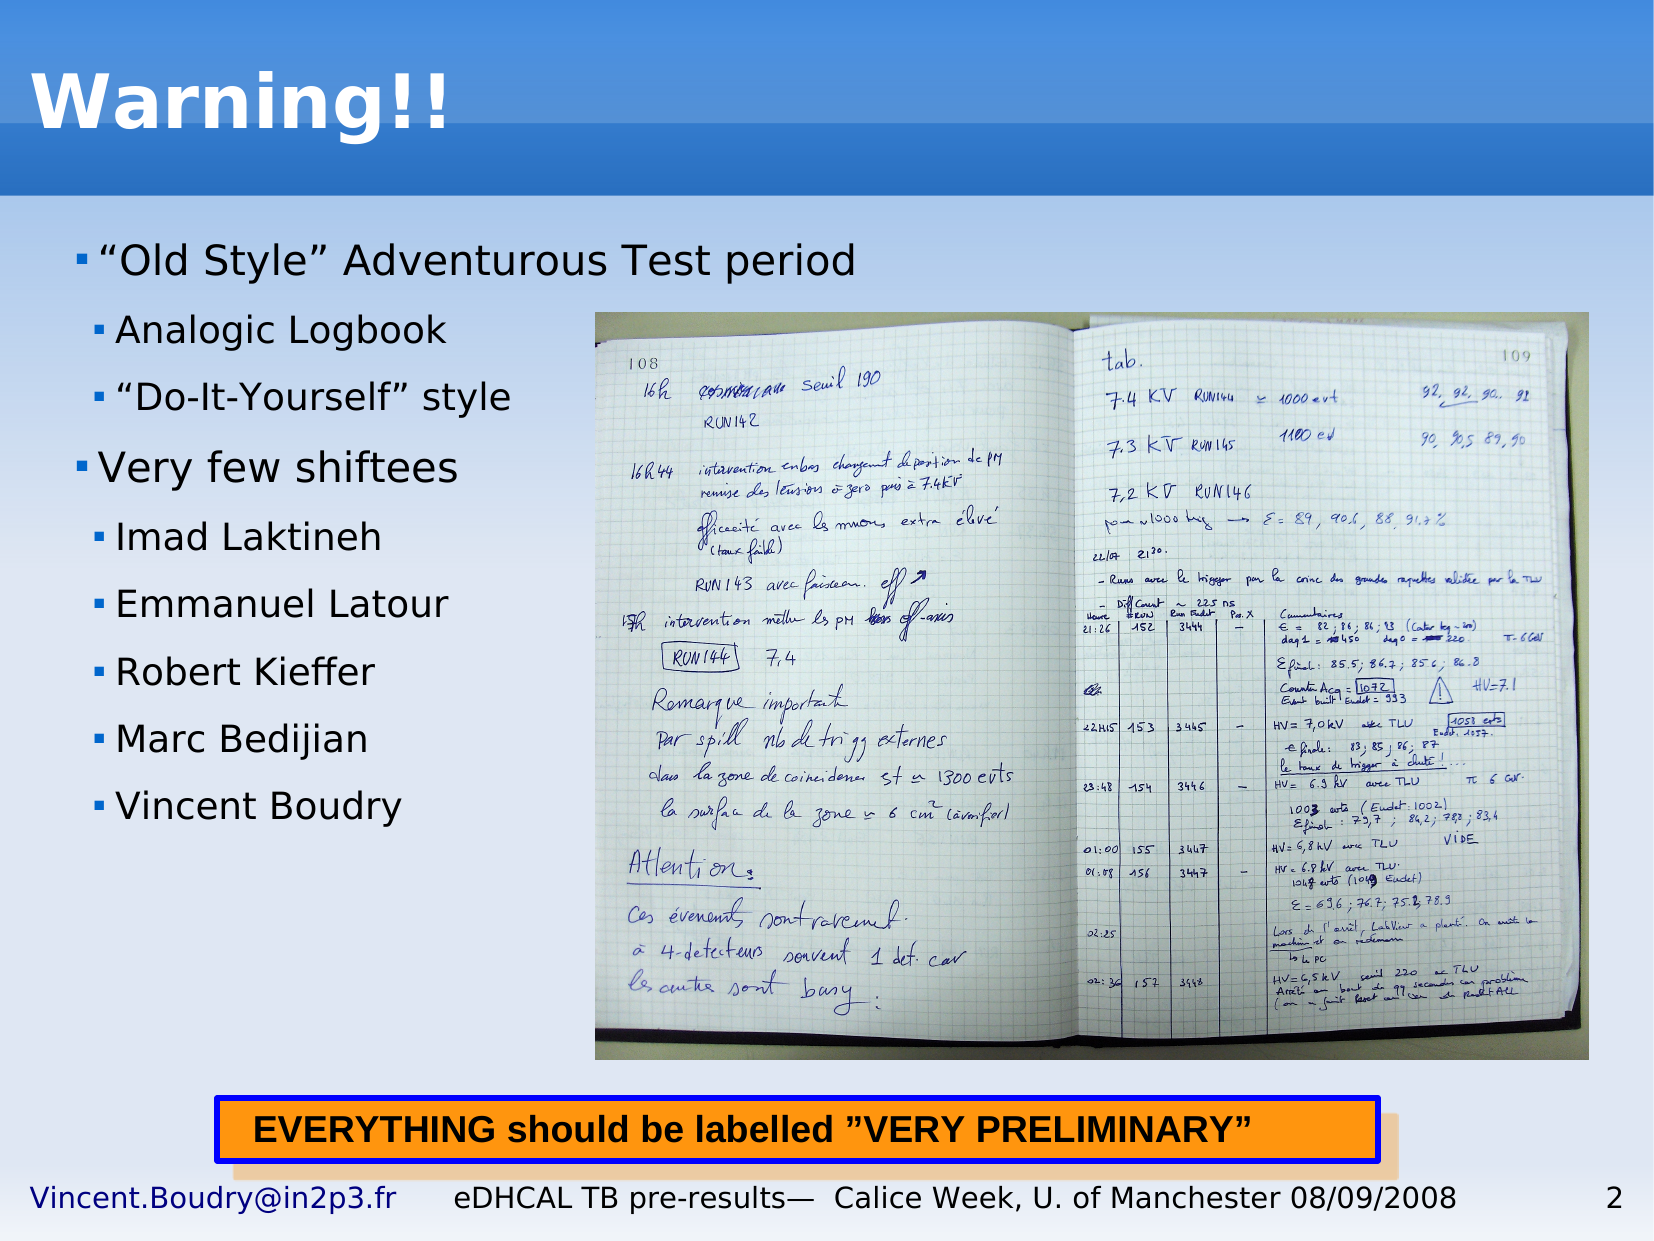

# Warning!!
“Old Style” Adventurous Test period
Analogic Logbook
“Do-It-Yourself” style
Very few shiftees
Imad Laktineh
Emmanuel Latour
Robert Kieffer
Marc Bedijian
Vincent Boudry
EVERYTHING should be labelled ”VERY PRELIMINARY”
eDHCAL TB pre-results— Calice Week, U. of Manchester 08/09/2008
2